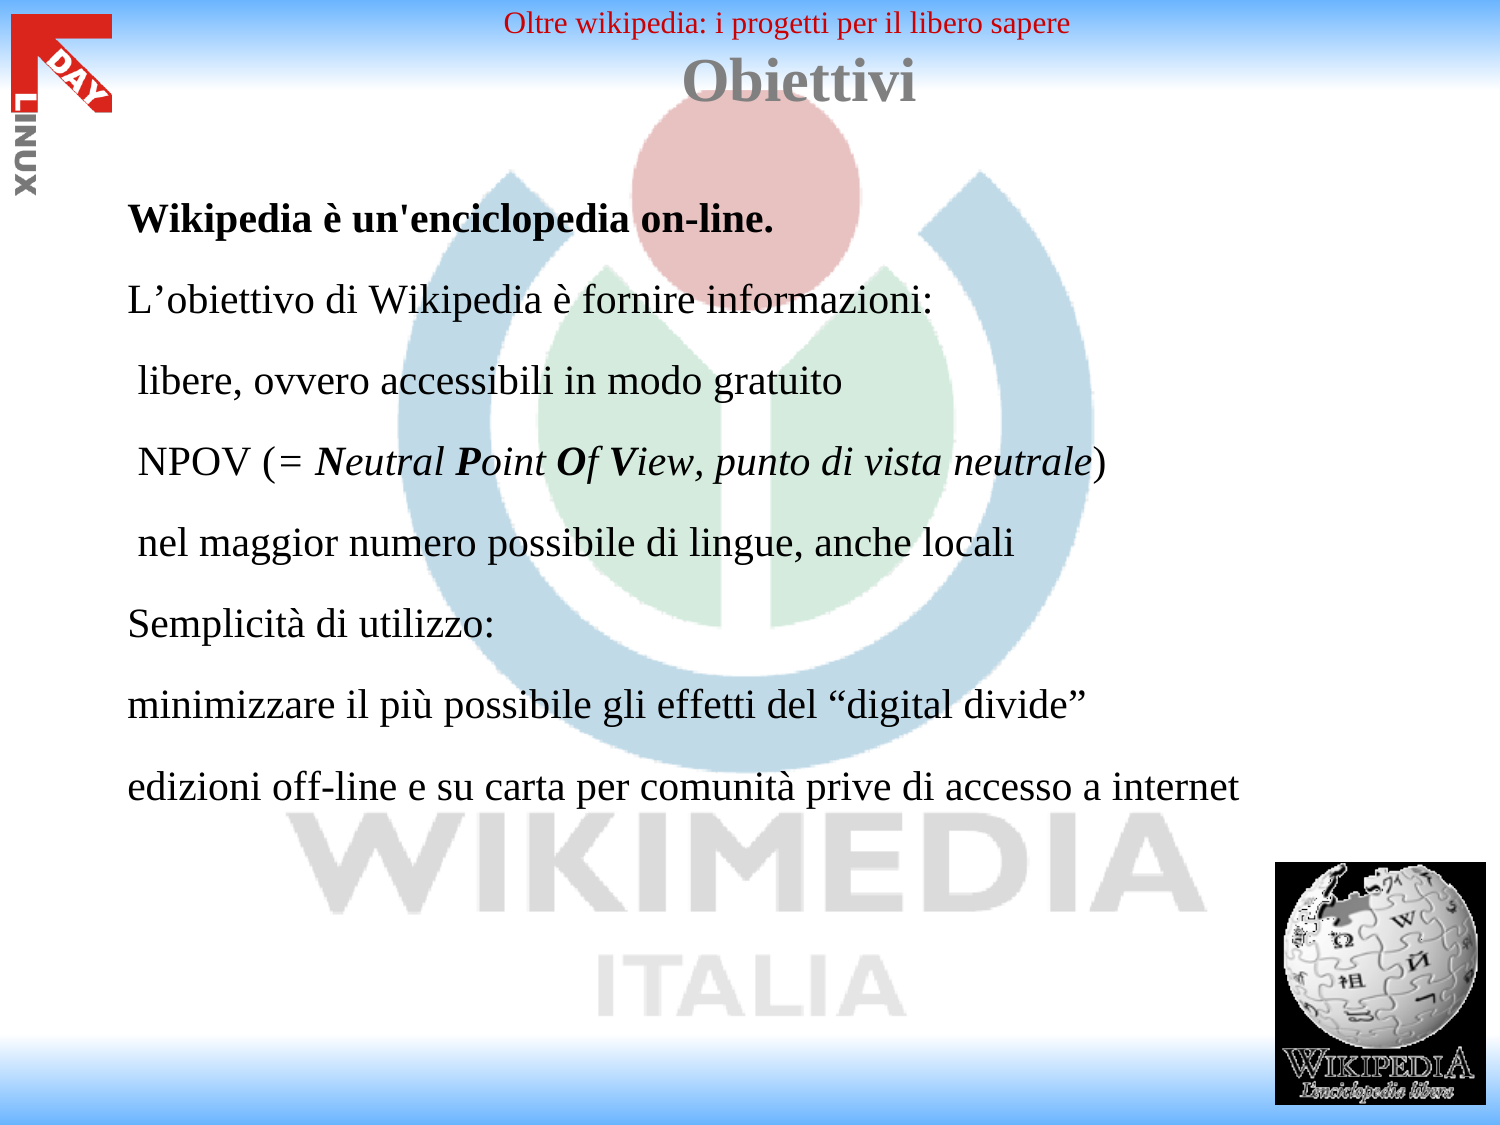

Oltre wikipedia: i progetti per il libero sapere
Obiettivi
Wikipedia è un'enciclopedia on-line.
L’obiettivo di Wikipedia è fornire informazioni:
 libere, ovvero accessibili in modo gratuito
 NPOV (= Neutral Point Of View, punto di vista neutrale)
 nel maggior numero possibile di lingue, anche locali
Semplicità di utilizzo:
minimizzare il più possibile gli effetti del “digital divide”
edizioni off-line e su carta per comunità prive di accesso a internet